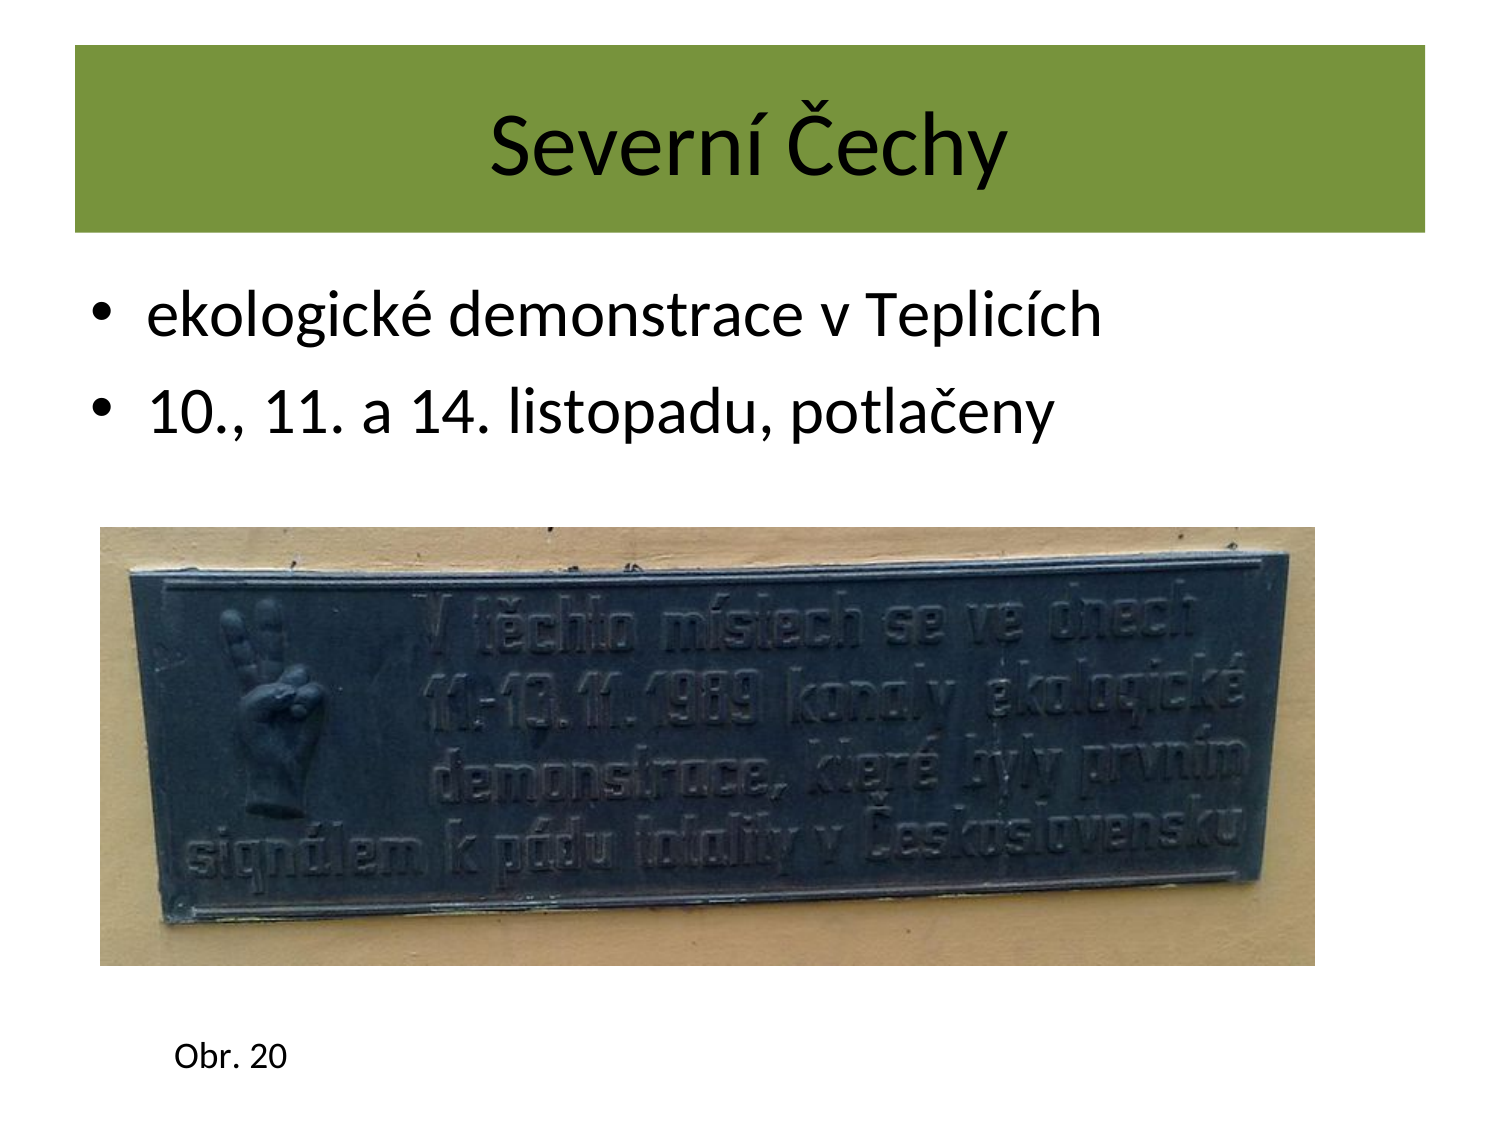

# Severní Čechy
ekologické demonstrace v Teplicích
10., 11. a 14. listopadu, potlačeny
Obr. 20